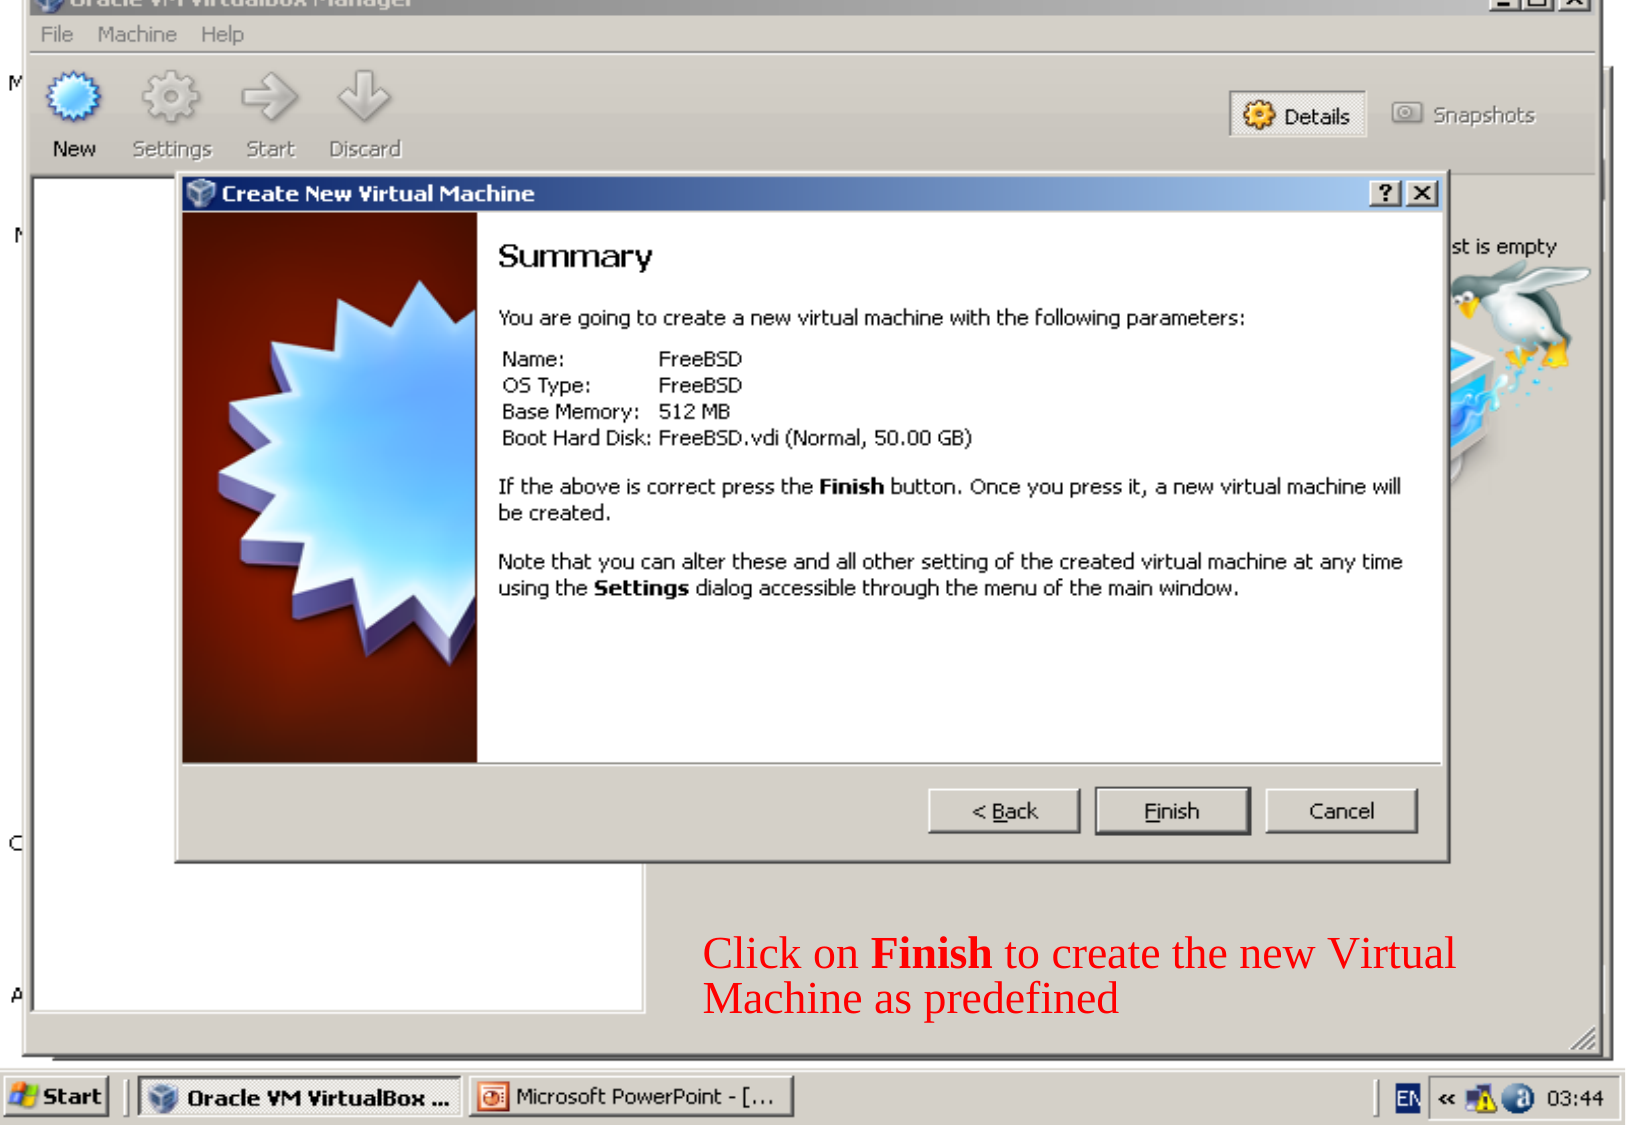

#
Click on Finish to create the new Virtual Machine as predefined